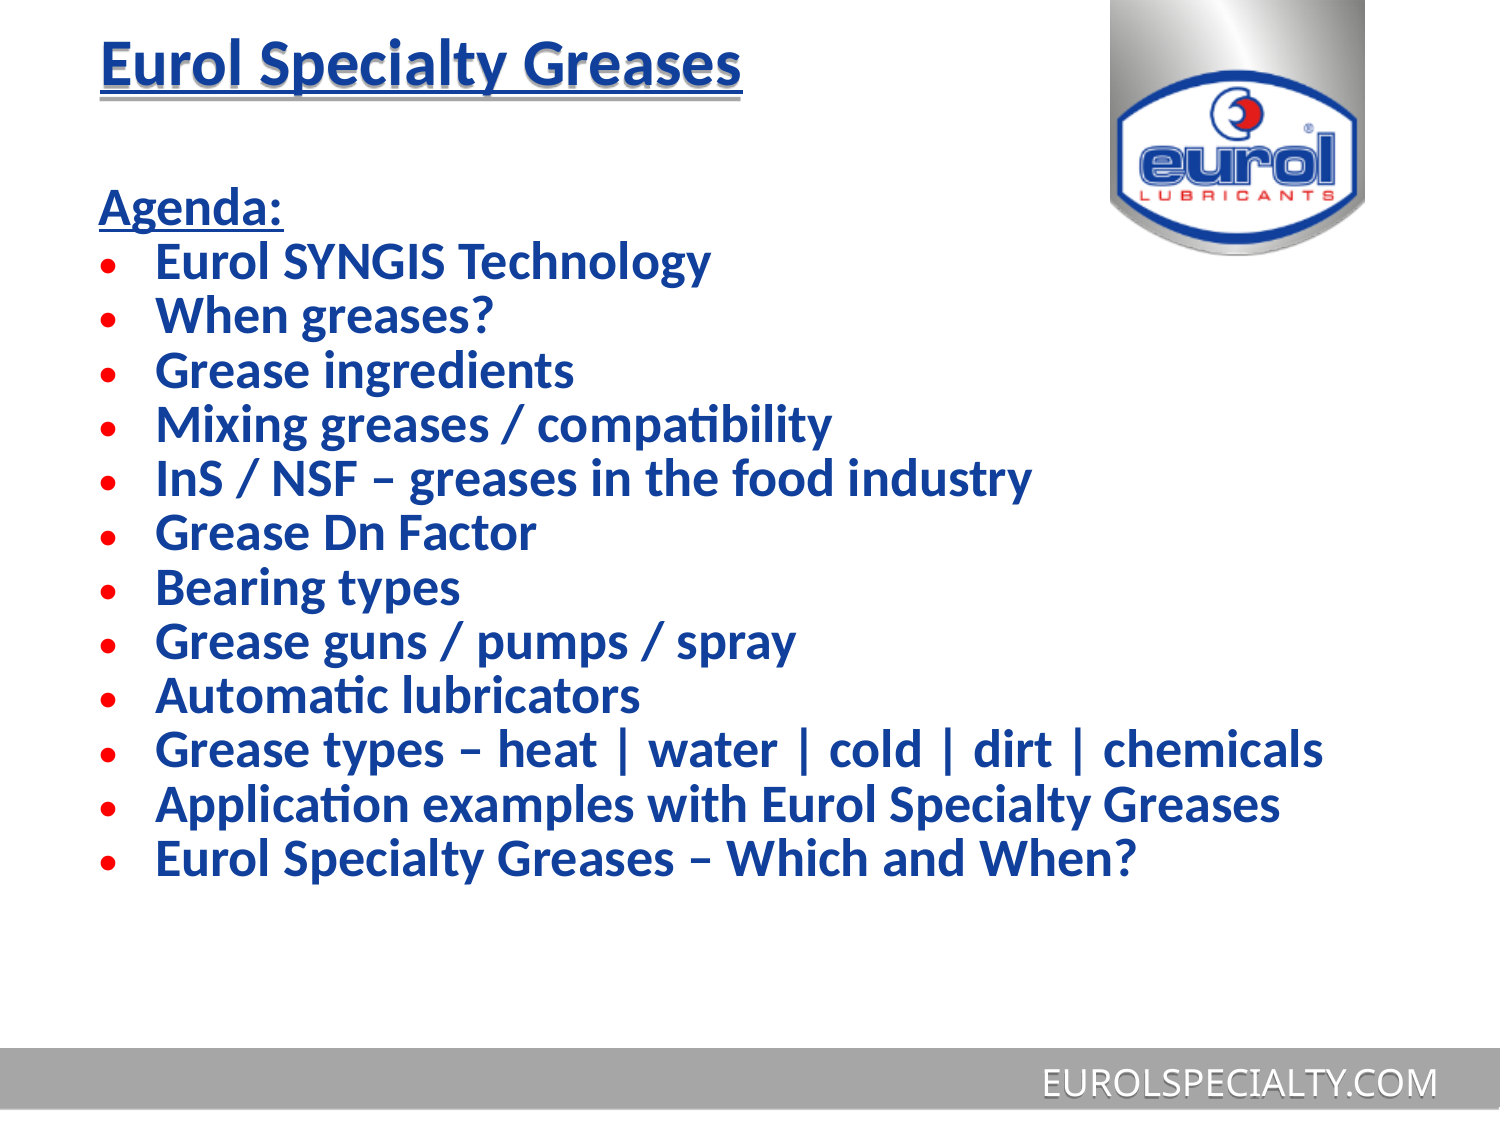

Eurol Specialty Greases
# Agenda:
Eurol SYNGIS Technology
When greases?
Grease ingredients
Mixing greases / compatibility
InS / NSF – greases in the food industry
Grease Dn Factor
Bearing types
Grease guns / pumps / spray
Automatic lubricators
Grease types – heat | water | cold | dirt | chemicals
Application examples with Eurol Specialty Greases
Eurol Specialty Greases – Which and When?